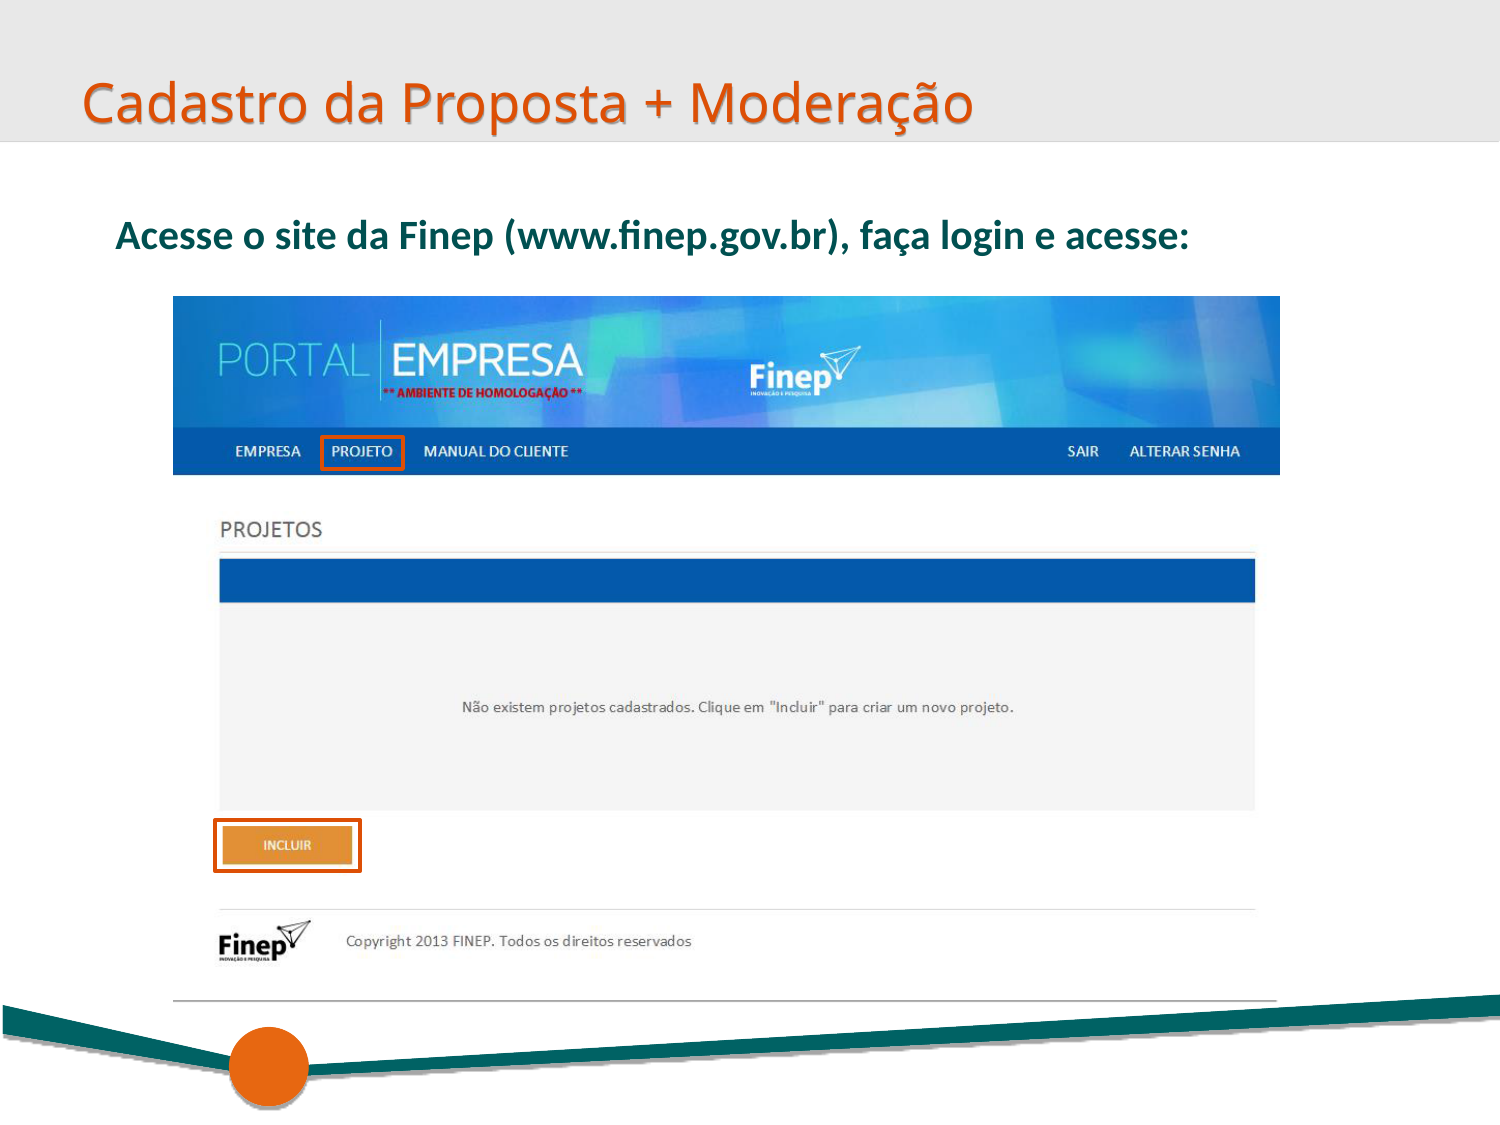

# Cadastro da Proposta + Moderação
Acesse o site da Finep (www.finep.gov.br), faça login e acesse: